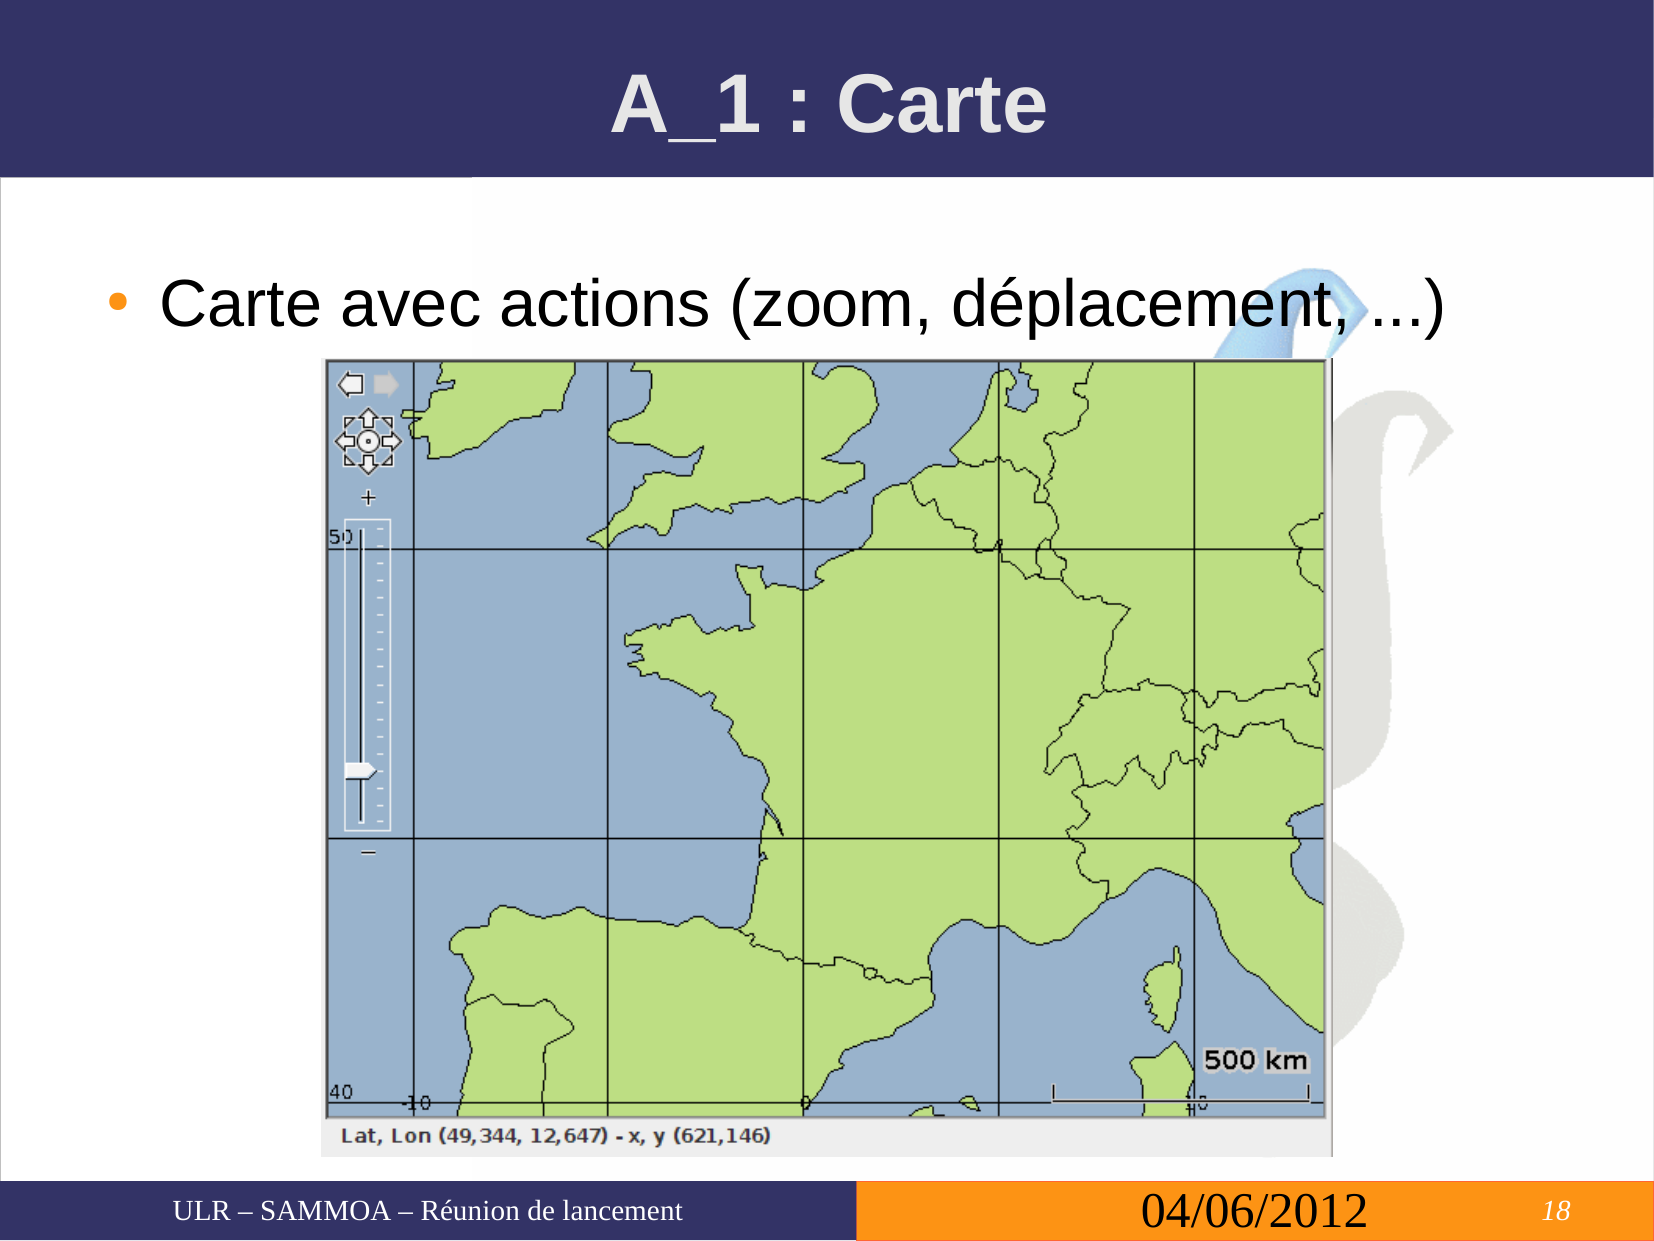

# A_1 : Carte
Carte avec actions (zoom, déplacement, ...)
18